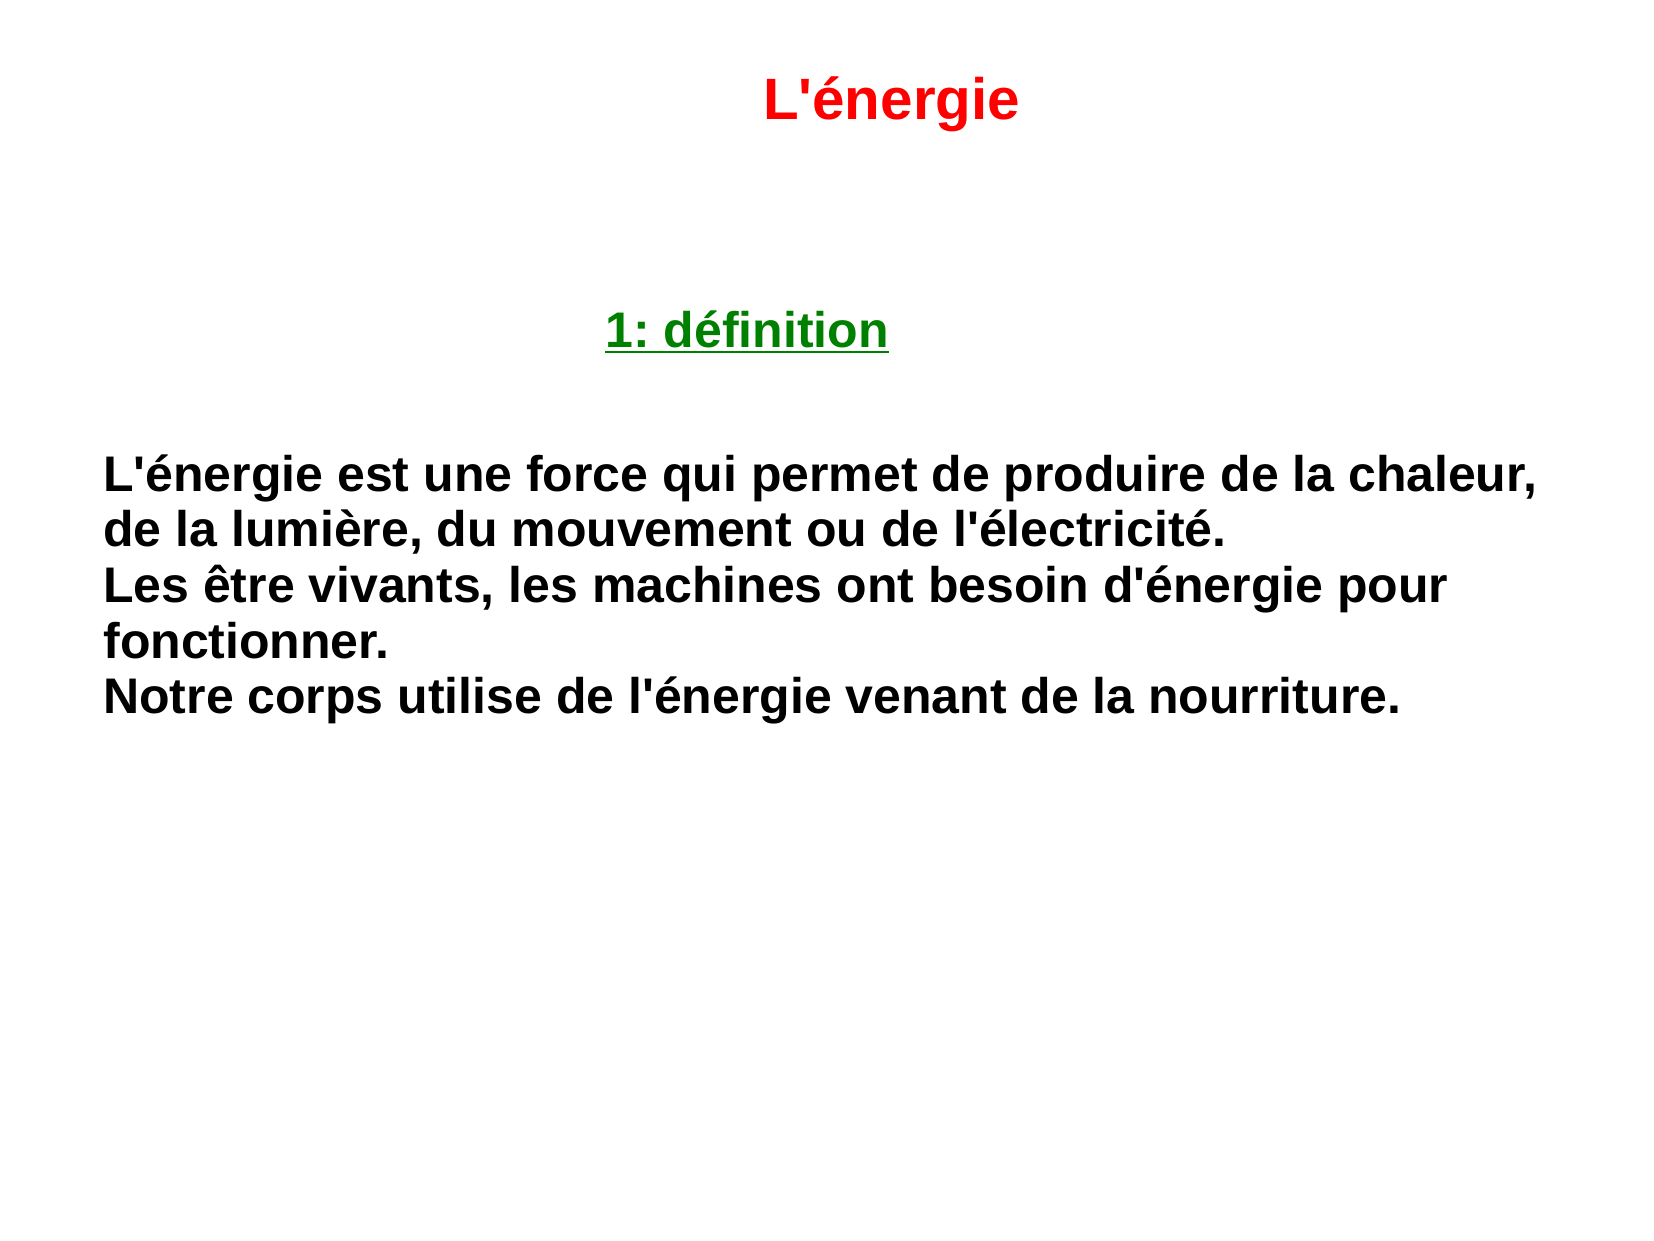

L'énergie
1: définition
L'énergie est une force qui permet de produire de la chaleur, de la lumière, du mouvement ou de l'électricité.
Les être vivants, les machines ont besoin d'énergie pour fonctionner.
Notre corps utilise de l'énergie venant de la nourriture.